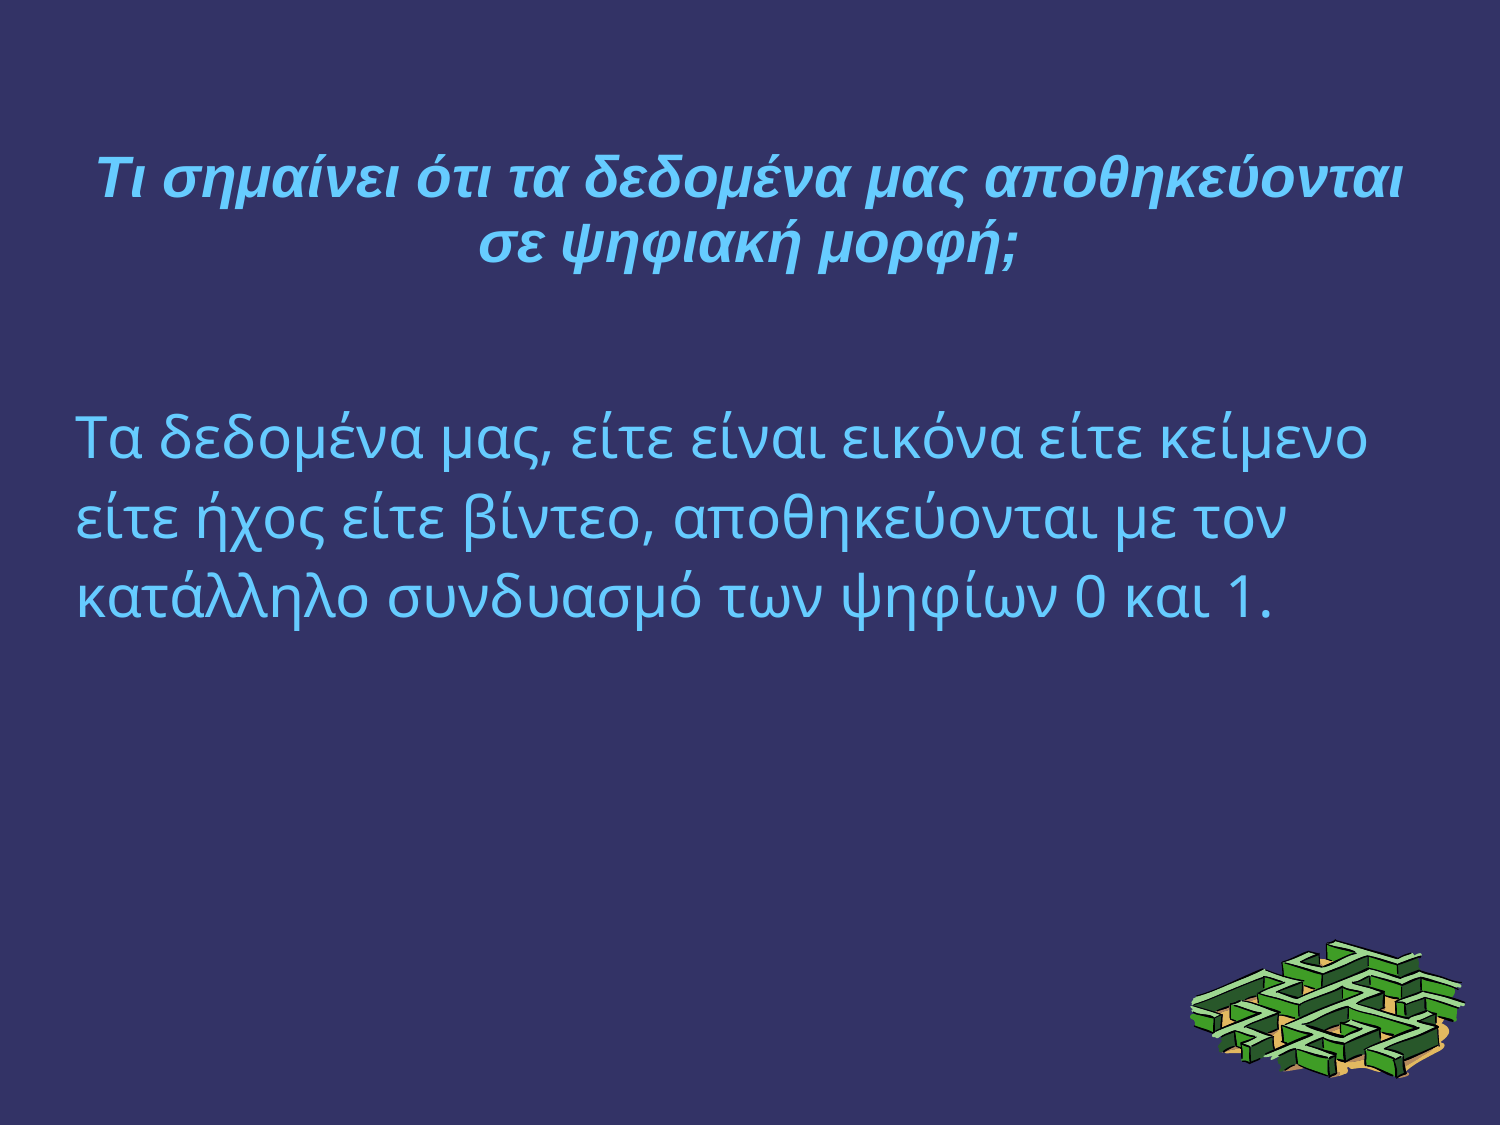

# Τι σημαίνει ότι τα δεδομένα μας αποθηκεύονται σε ψηφιακή μορφή;
Τα δεδομένα μας, είτε είναι εικόνα είτε κείμενο είτε ήχος είτε βίντεο, αποθηκεύονται με τον κατάλληλο συνδυασμό των ψηφίων 0 και 1.